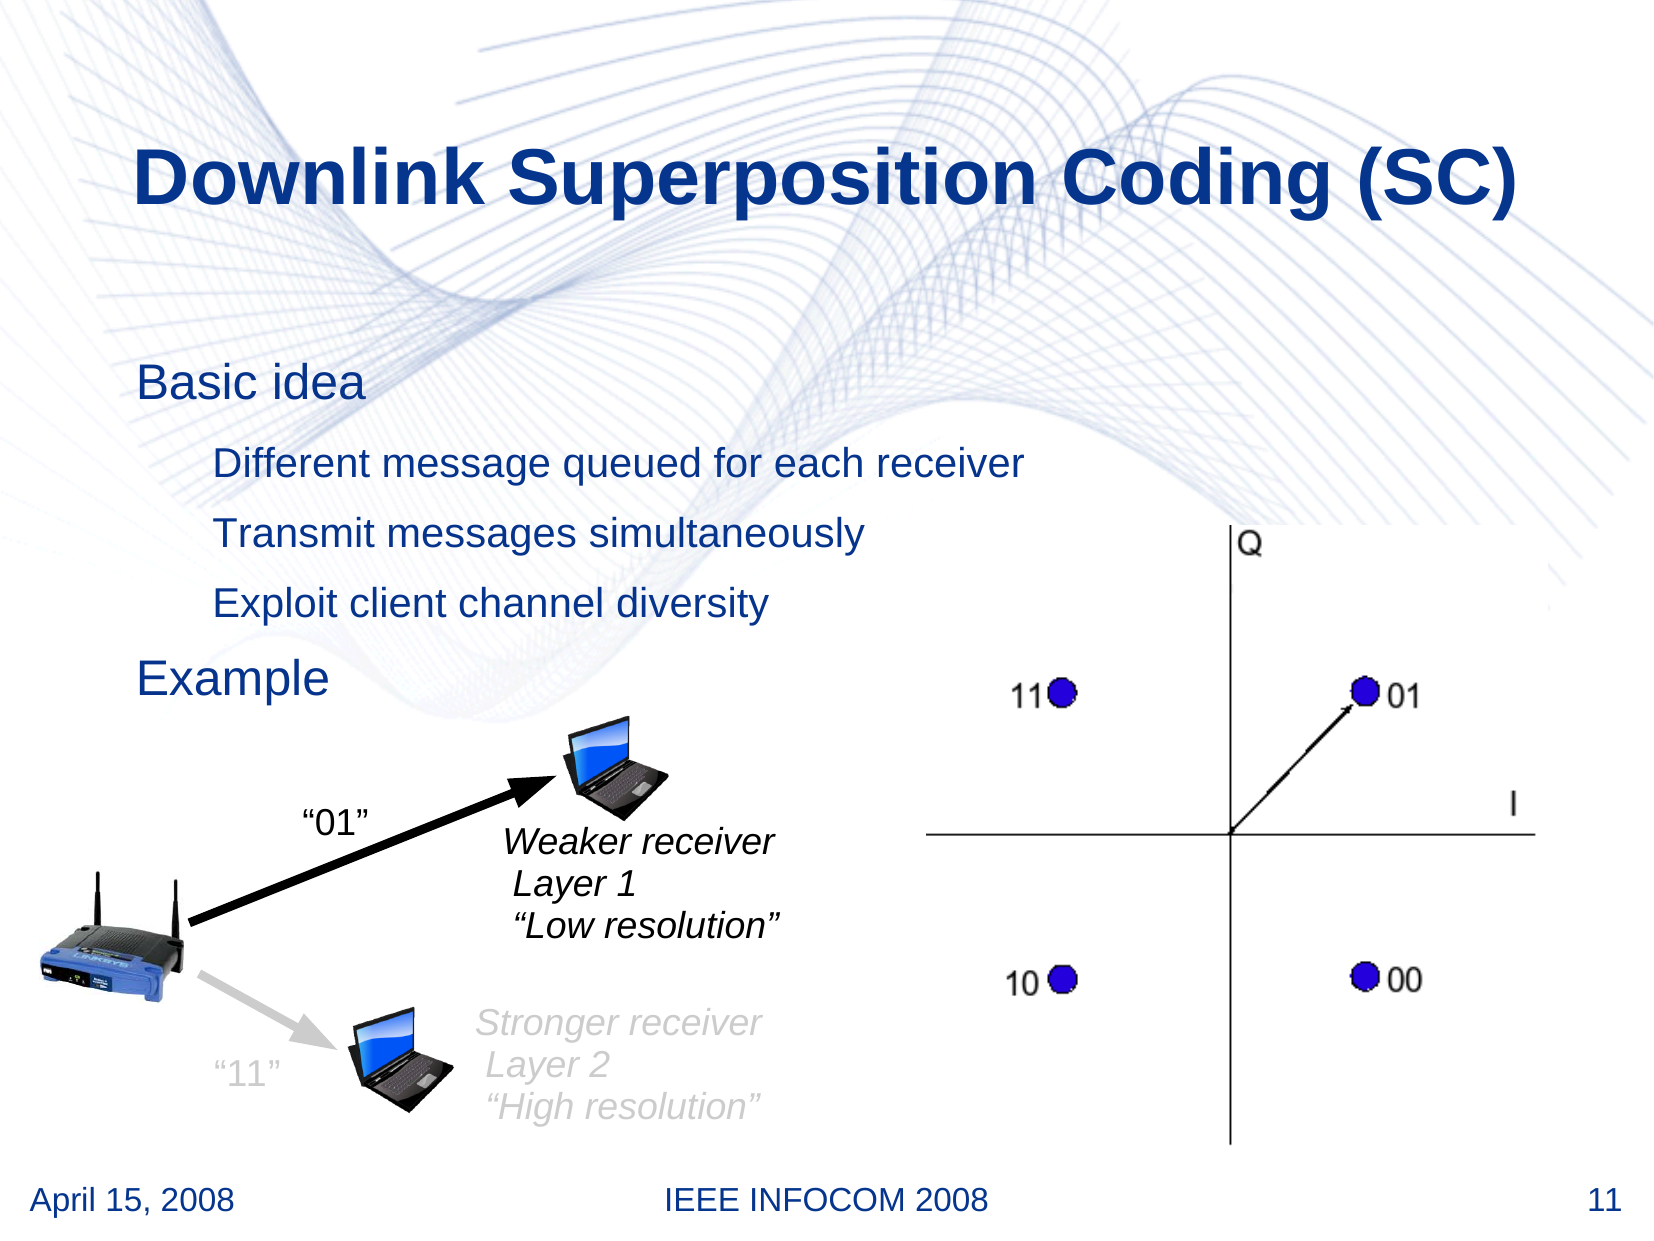

# Downlink Superposition Coding (SC)
Basic idea
Different message queued for each receiver
Transmit messages simultaneously
Exploit client channel diversity
Example
“01”
Weaker receiver
 Layer 1
 “Low resolution”
Stronger receiver
 Layer 2
 “High resolution”
“11”
April 15, 2008
IEEE INFOCOM 2008
11